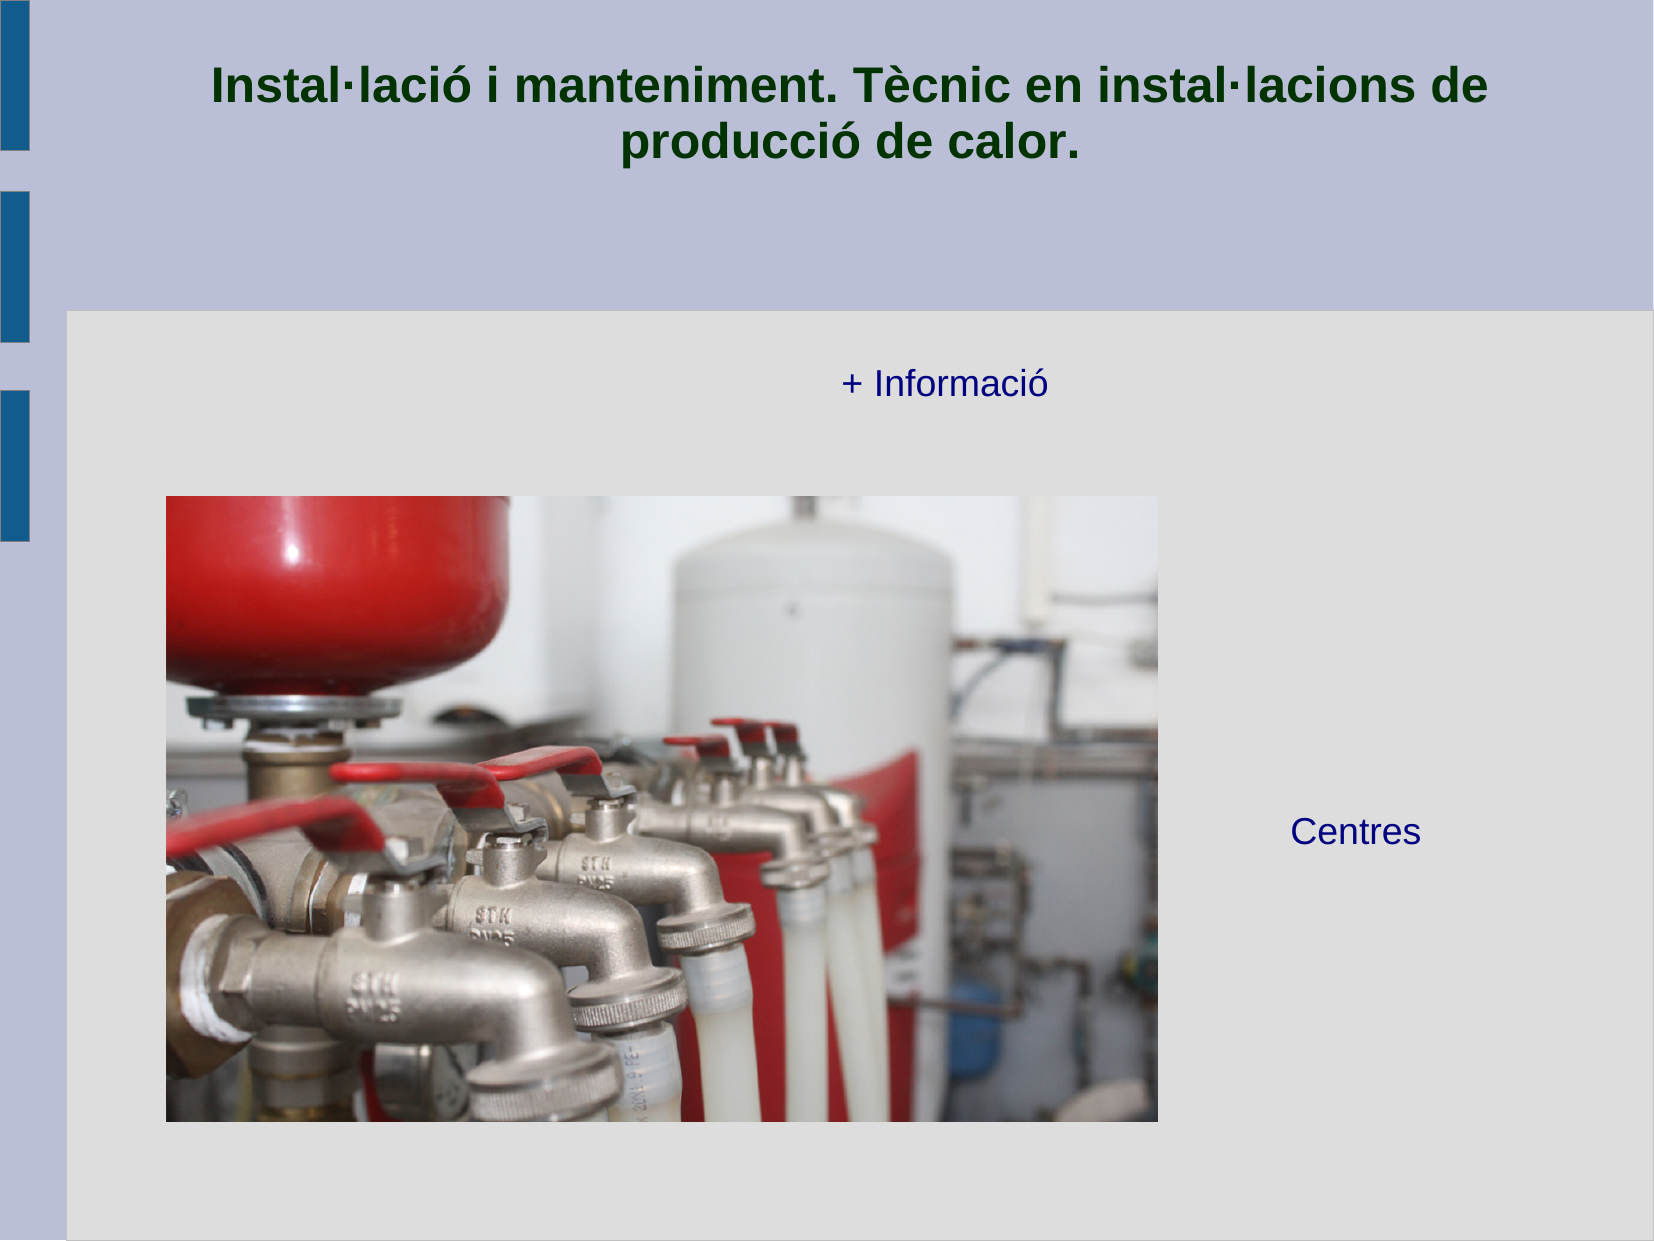

# Instal·lació i manteniment. Tècnic en instal·lacions de producció de calor.
+ Informació
Centres